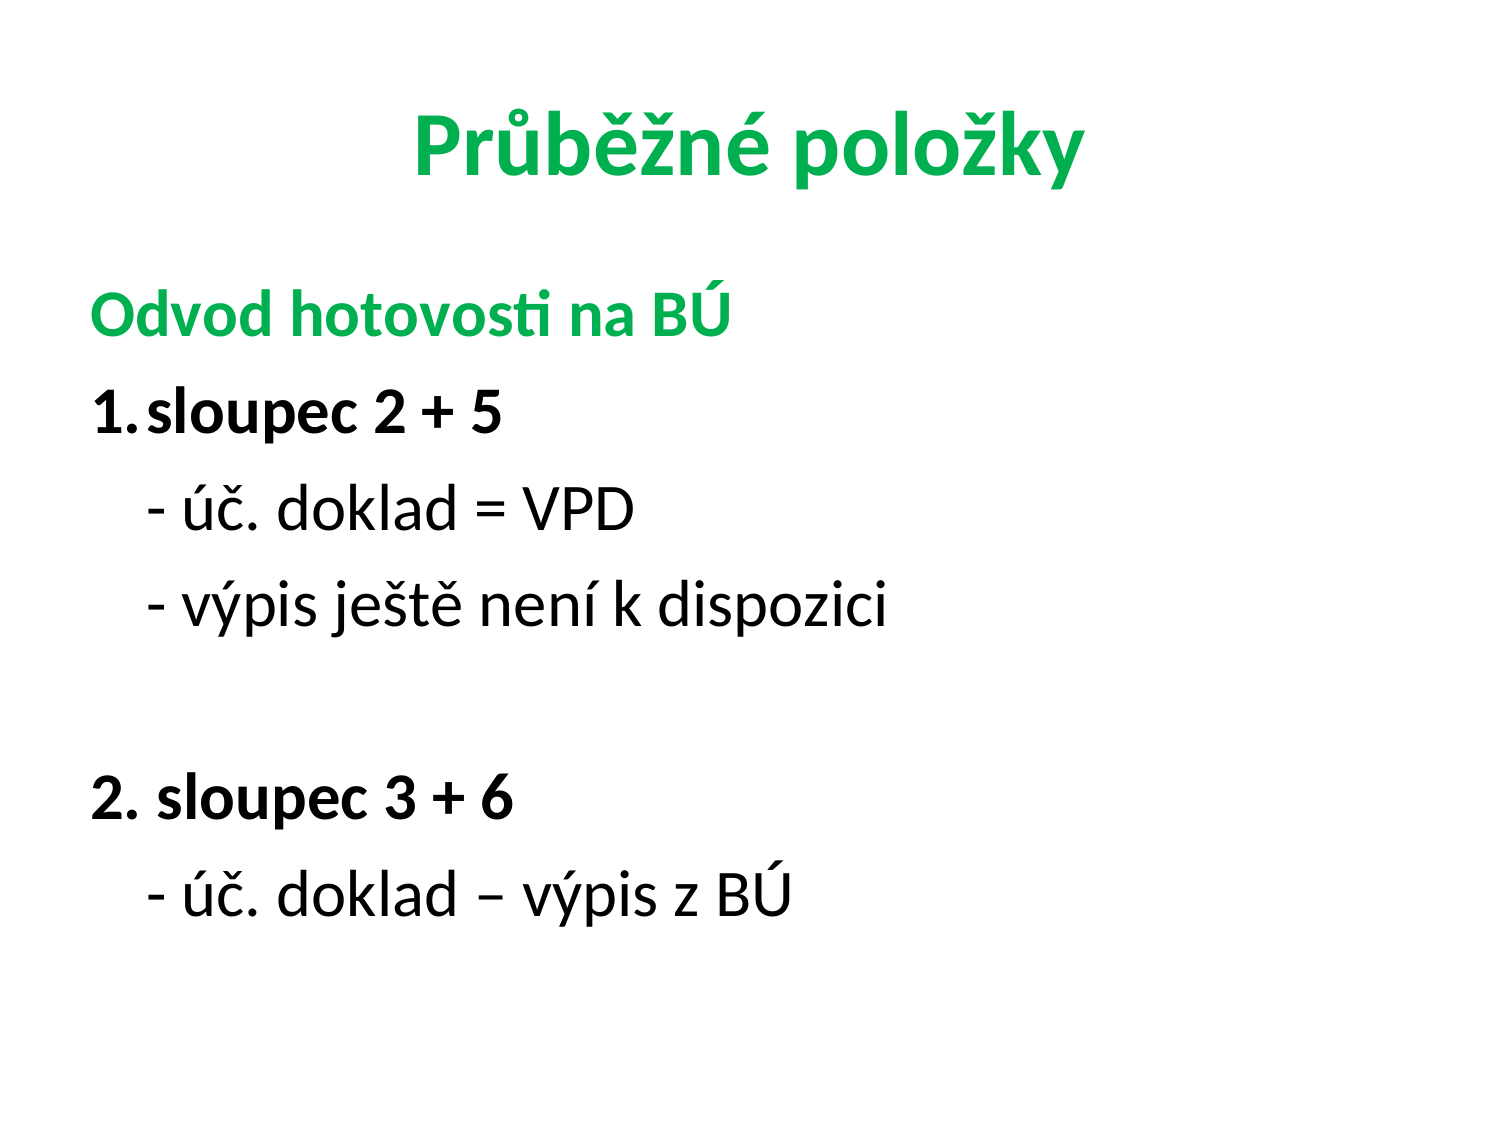

# Průběžné položky
Odvod hotovosti na BÚ
sloupec 2 + 5
	- úč. doklad = VPD
	- výpis ještě není k dispozici
2. sloupec 3 + 6
	- úč. doklad – výpis z BÚ